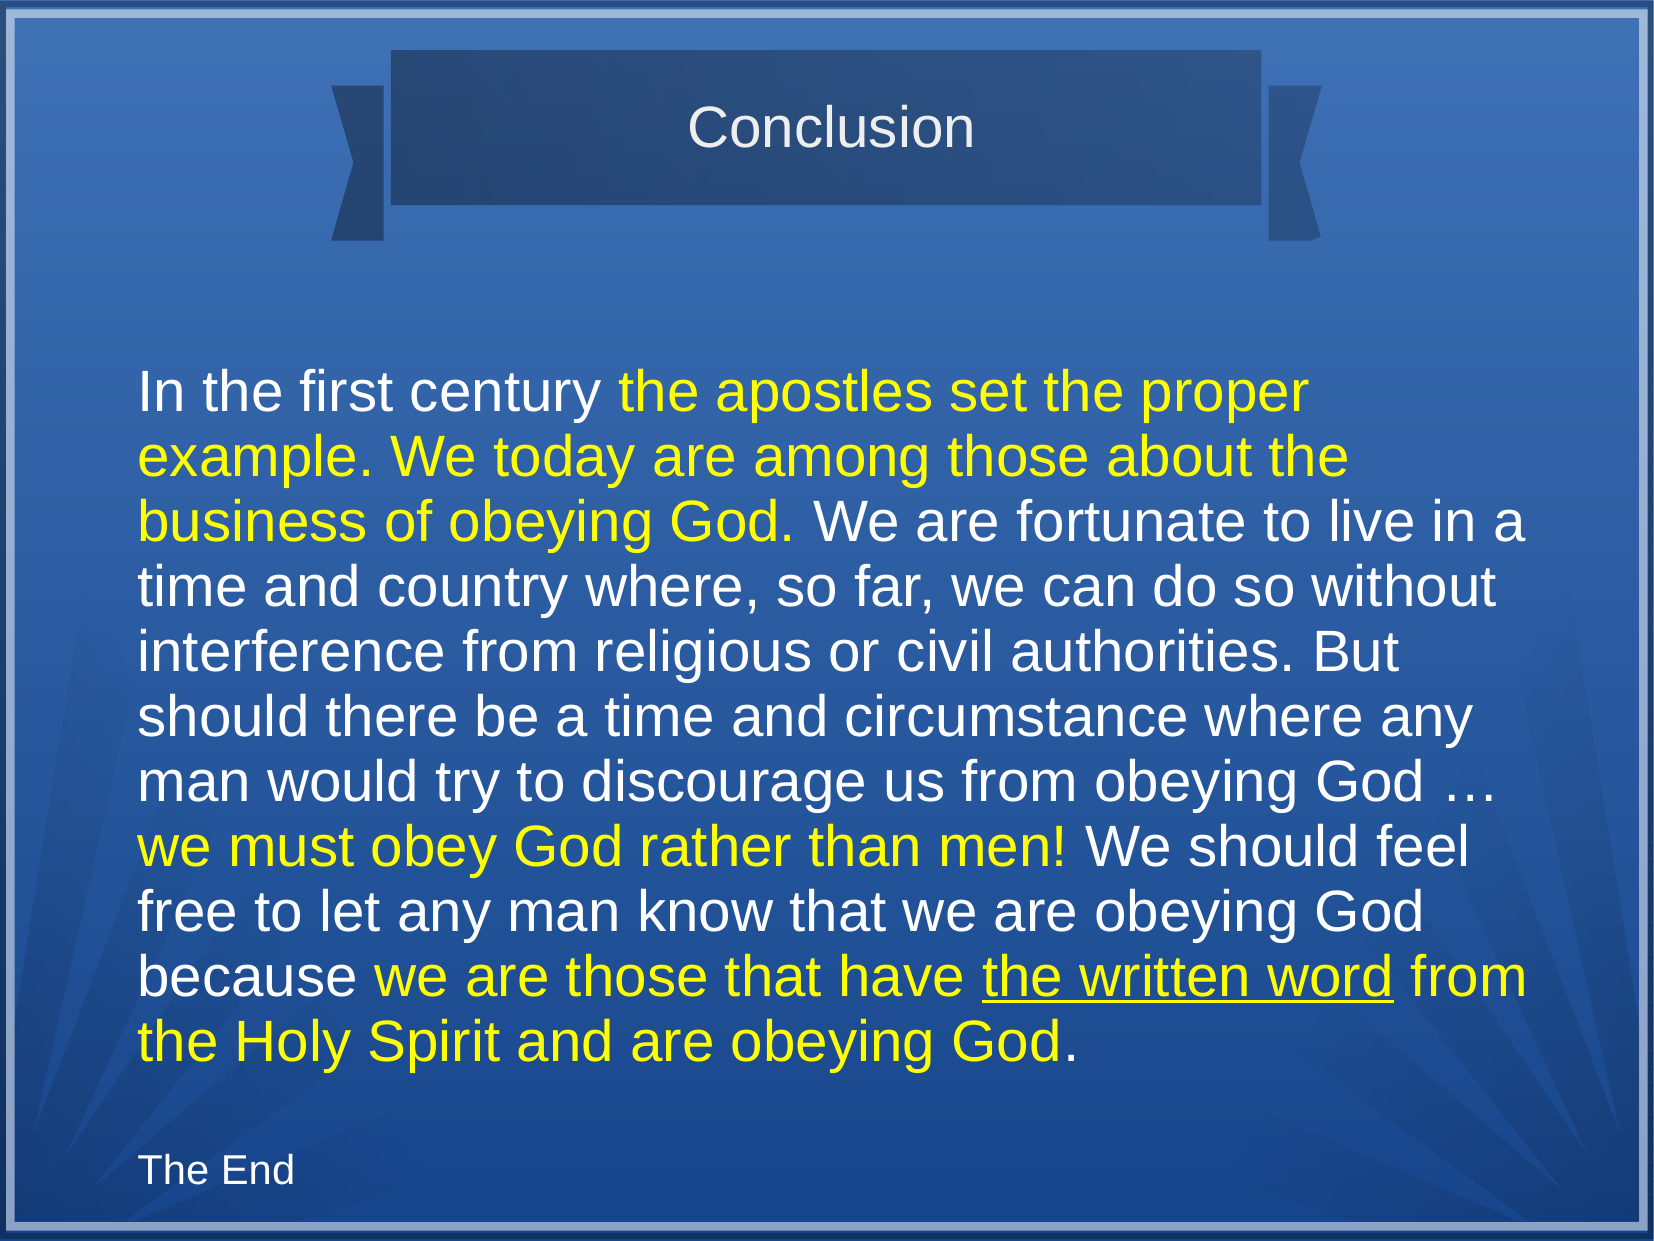

Conclusion
In the first century the apostles set the proper example. We today are among those about the business of obeying God. We are fortunate to live in a time and country where, so far, we can do so without interference from religious or civil authorities. But should there be a time and circumstance where any man would try to discourage us from obeying God … we must obey God rather than men! We should feel free to let any man know that we are obeying God because we are those that have the written word from the Holy Spirit and are obeying God.
The End